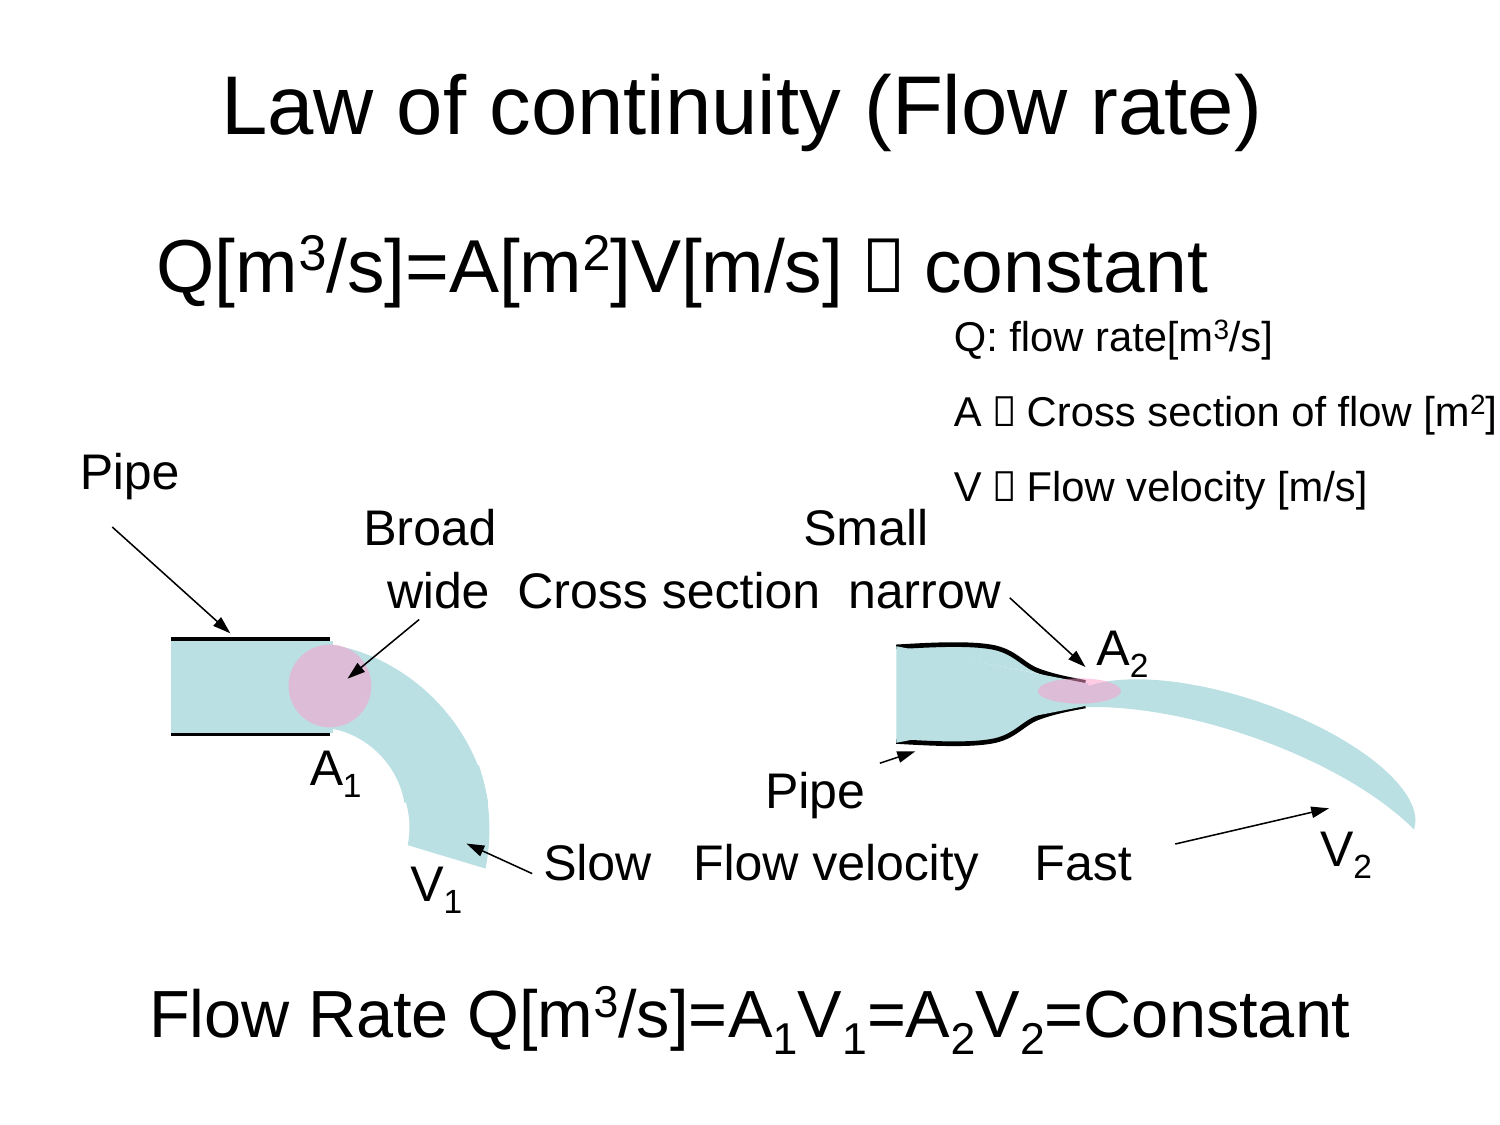

# Law of continuity (Flow rate)
Q[m3/s]=A[m2]V[m/s]＝constant
Q: flow rate[m3/s]
A：Cross section of flow [m2]
V：Flow velocity [m/s]
Pipe
Broad Small
wide Cross section narrow
A2
A1
Pipe
V2
Slow Flow velocity Fast
V1
Flow Rate Q[m3/s]=A1V1=A2V2=Constant